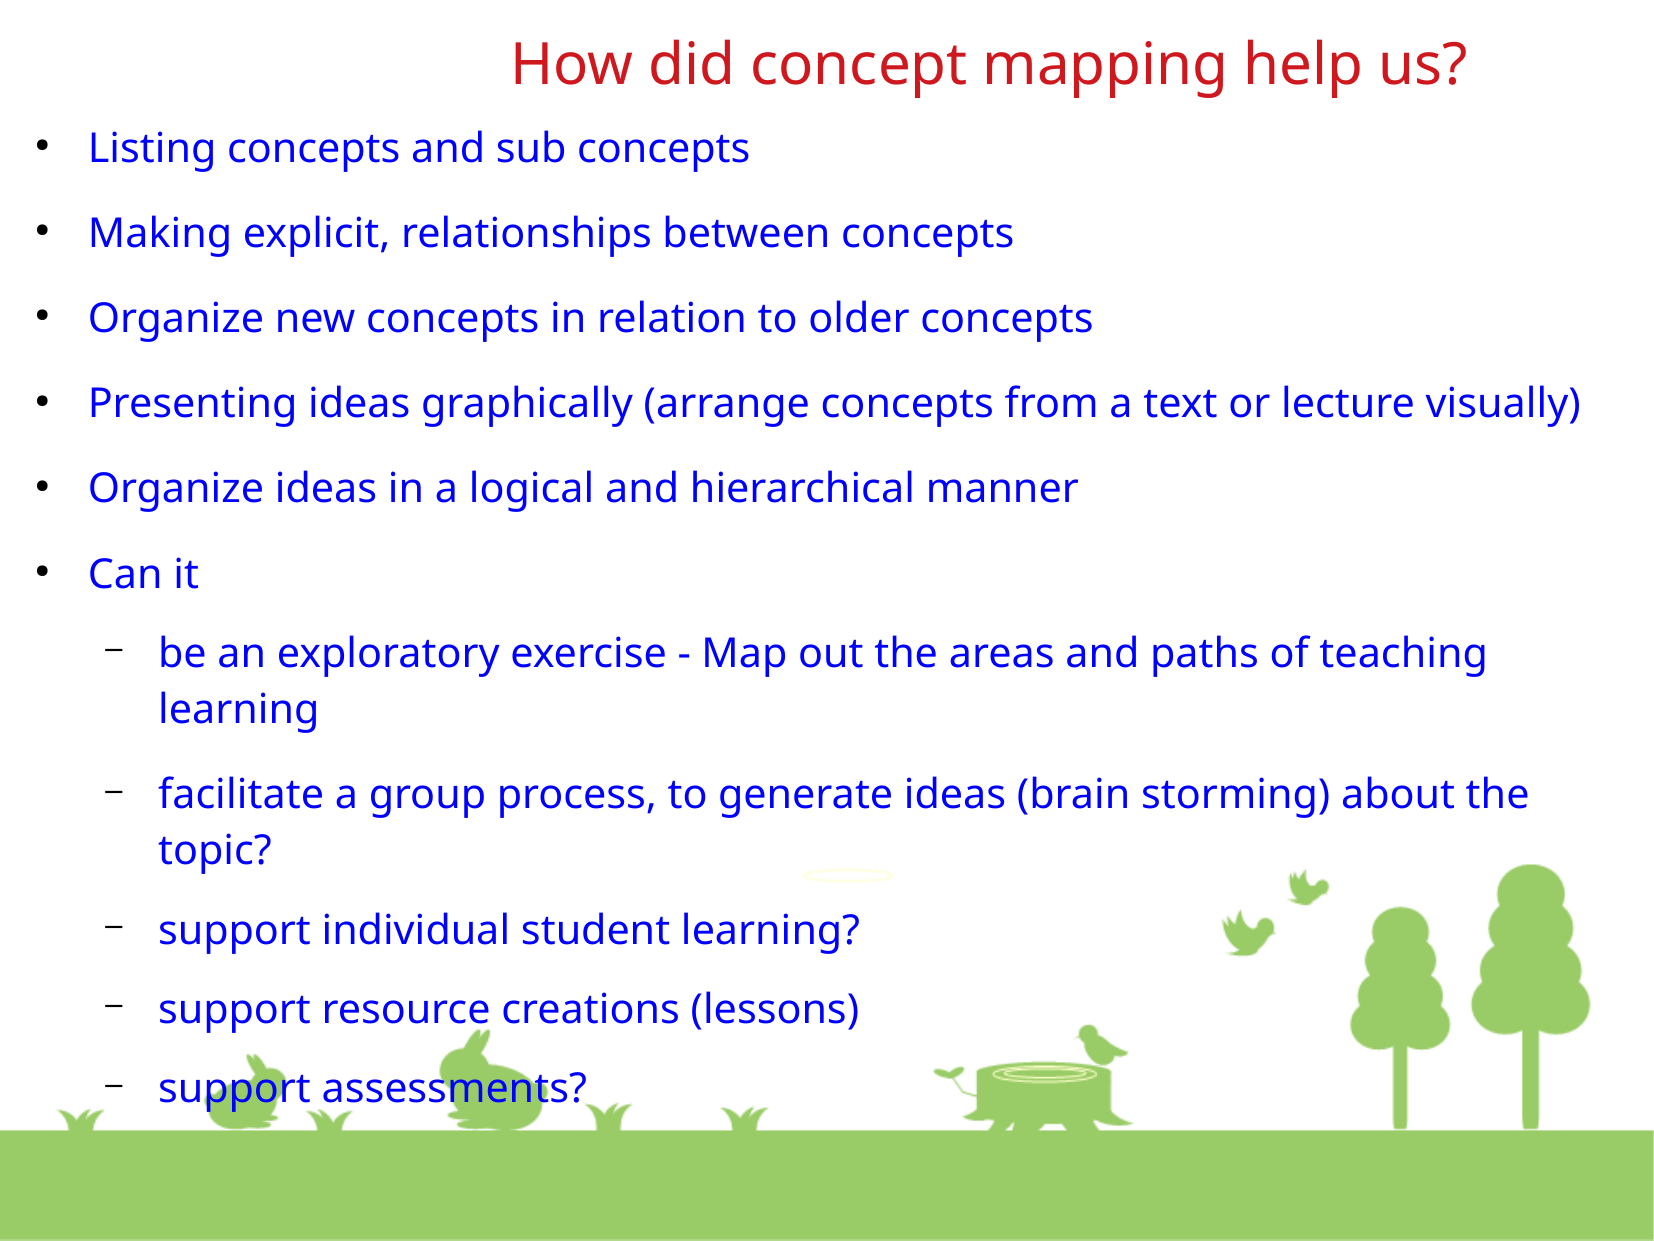

# How did concept mapping help us?
Listing concepts and sub concepts
Making explicit, relationships between concepts
Organize new concepts in relation to older concepts
Presenting ideas graphically (arrange concepts from a text or lecture visually)
Organize ideas in a logical and hierarchical manner
Can it
be an exploratory exercise - Map out the areas and paths of teaching learning
facilitate a group process, to generate ideas (brain storming) about the topic?
support individual student learning?
support resource creations (lessons)
support assessments?